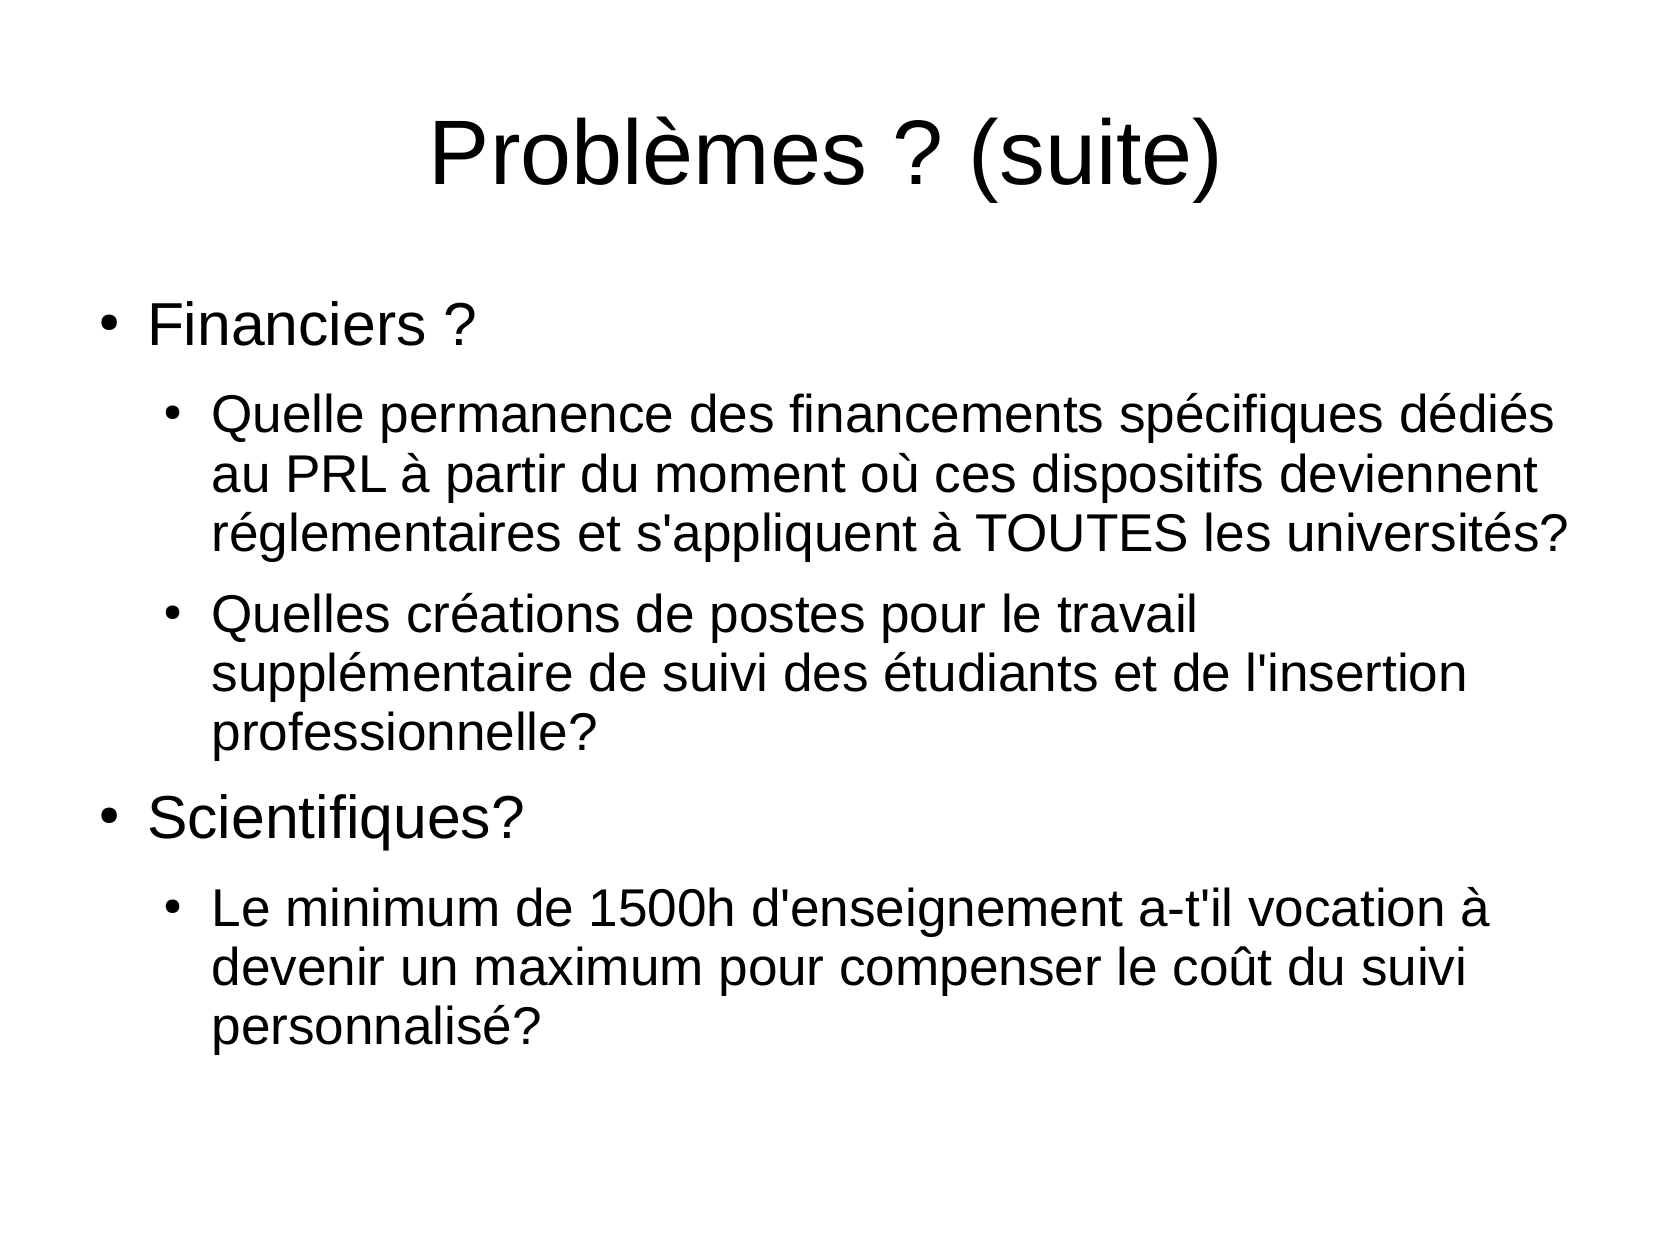

# Problèmes ? (suite)
Financiers ?
Quelle permanence des financements spécifiques dédiés au PRL à partir du moment où ces dispositifs deviennent réglementaires et s'appliquent à TOUTES les universités?
Quelles créations de postes pour le travail supplémentaire de suivi des étudiants et de l'insertion professionnelle?
Scientifiques?
Le minimum de 1500h d'enseignement a-t'il vocation à devenir un maximum pour compenser le coût du suivi personnalisé?